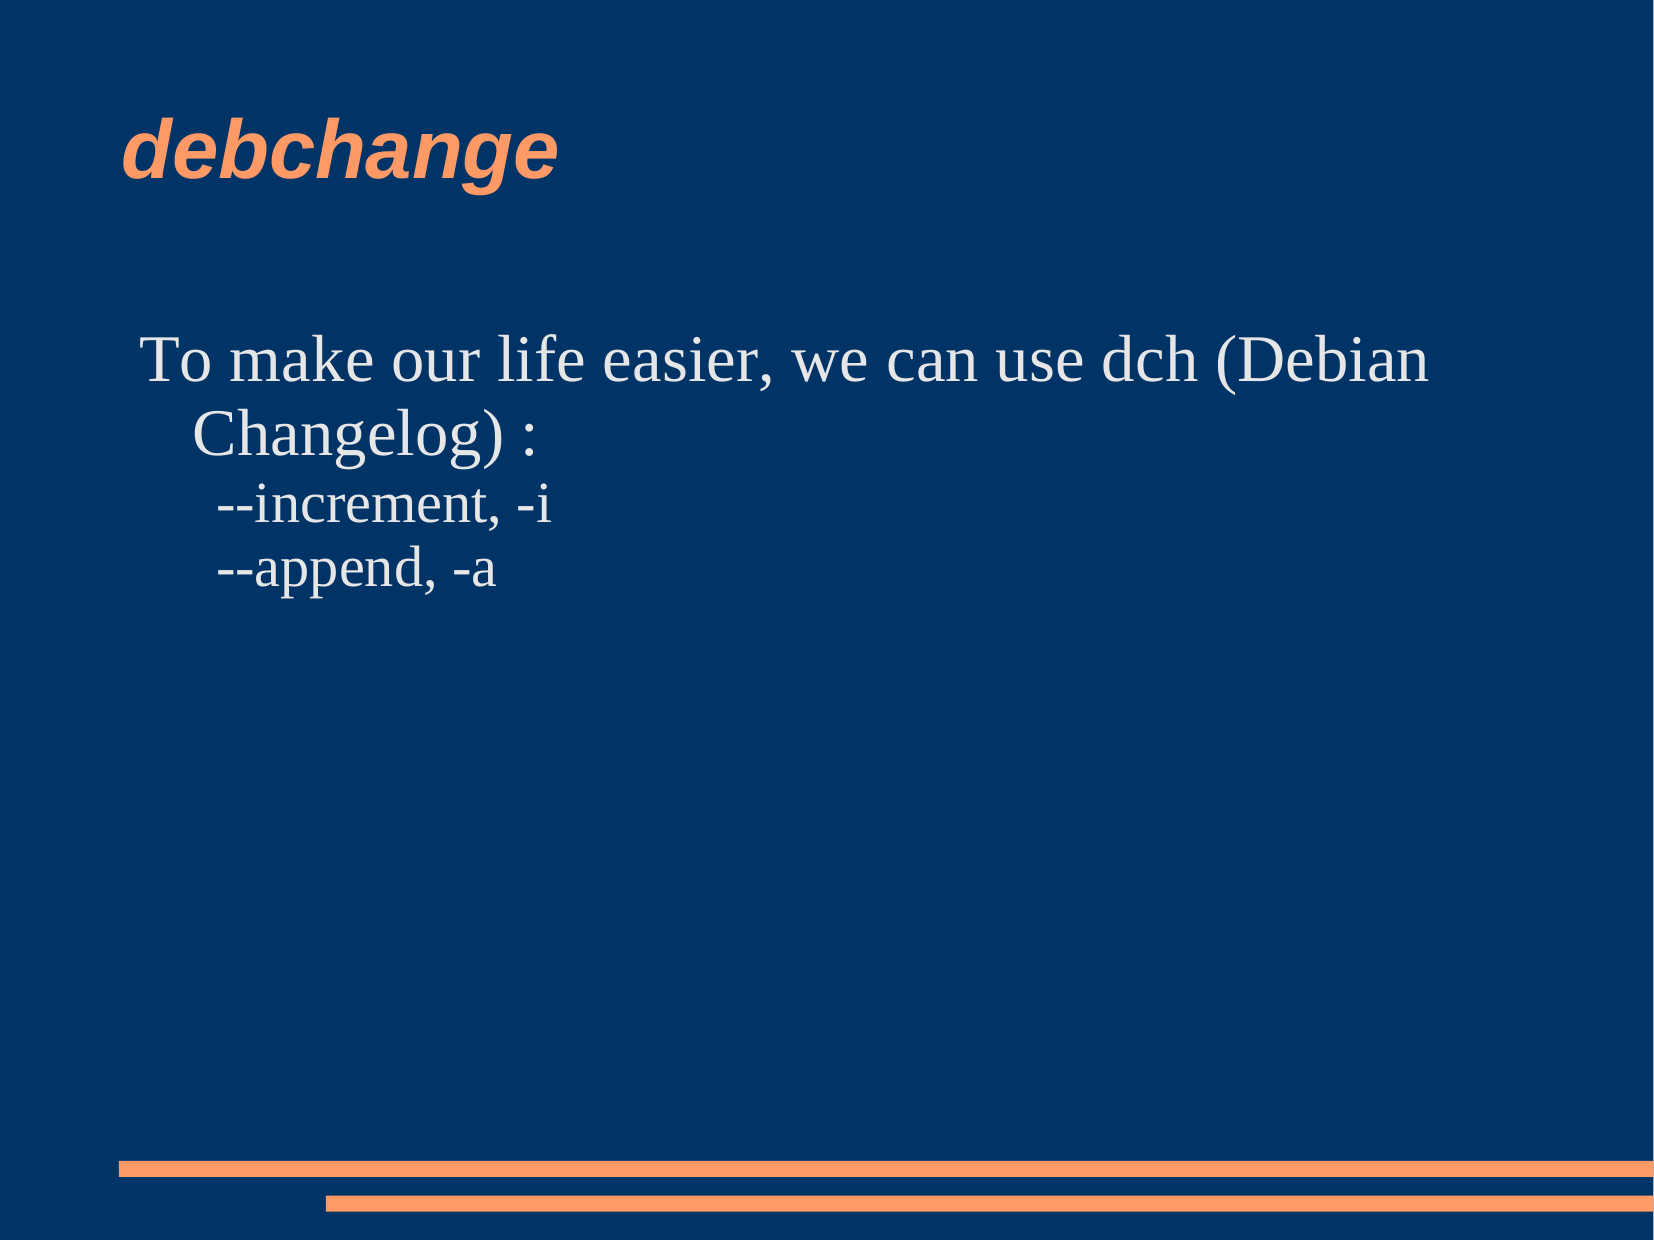

# debchange
To make our life easier, we can use dch (Debian Changelog) :
--increment, -i
--append, -a